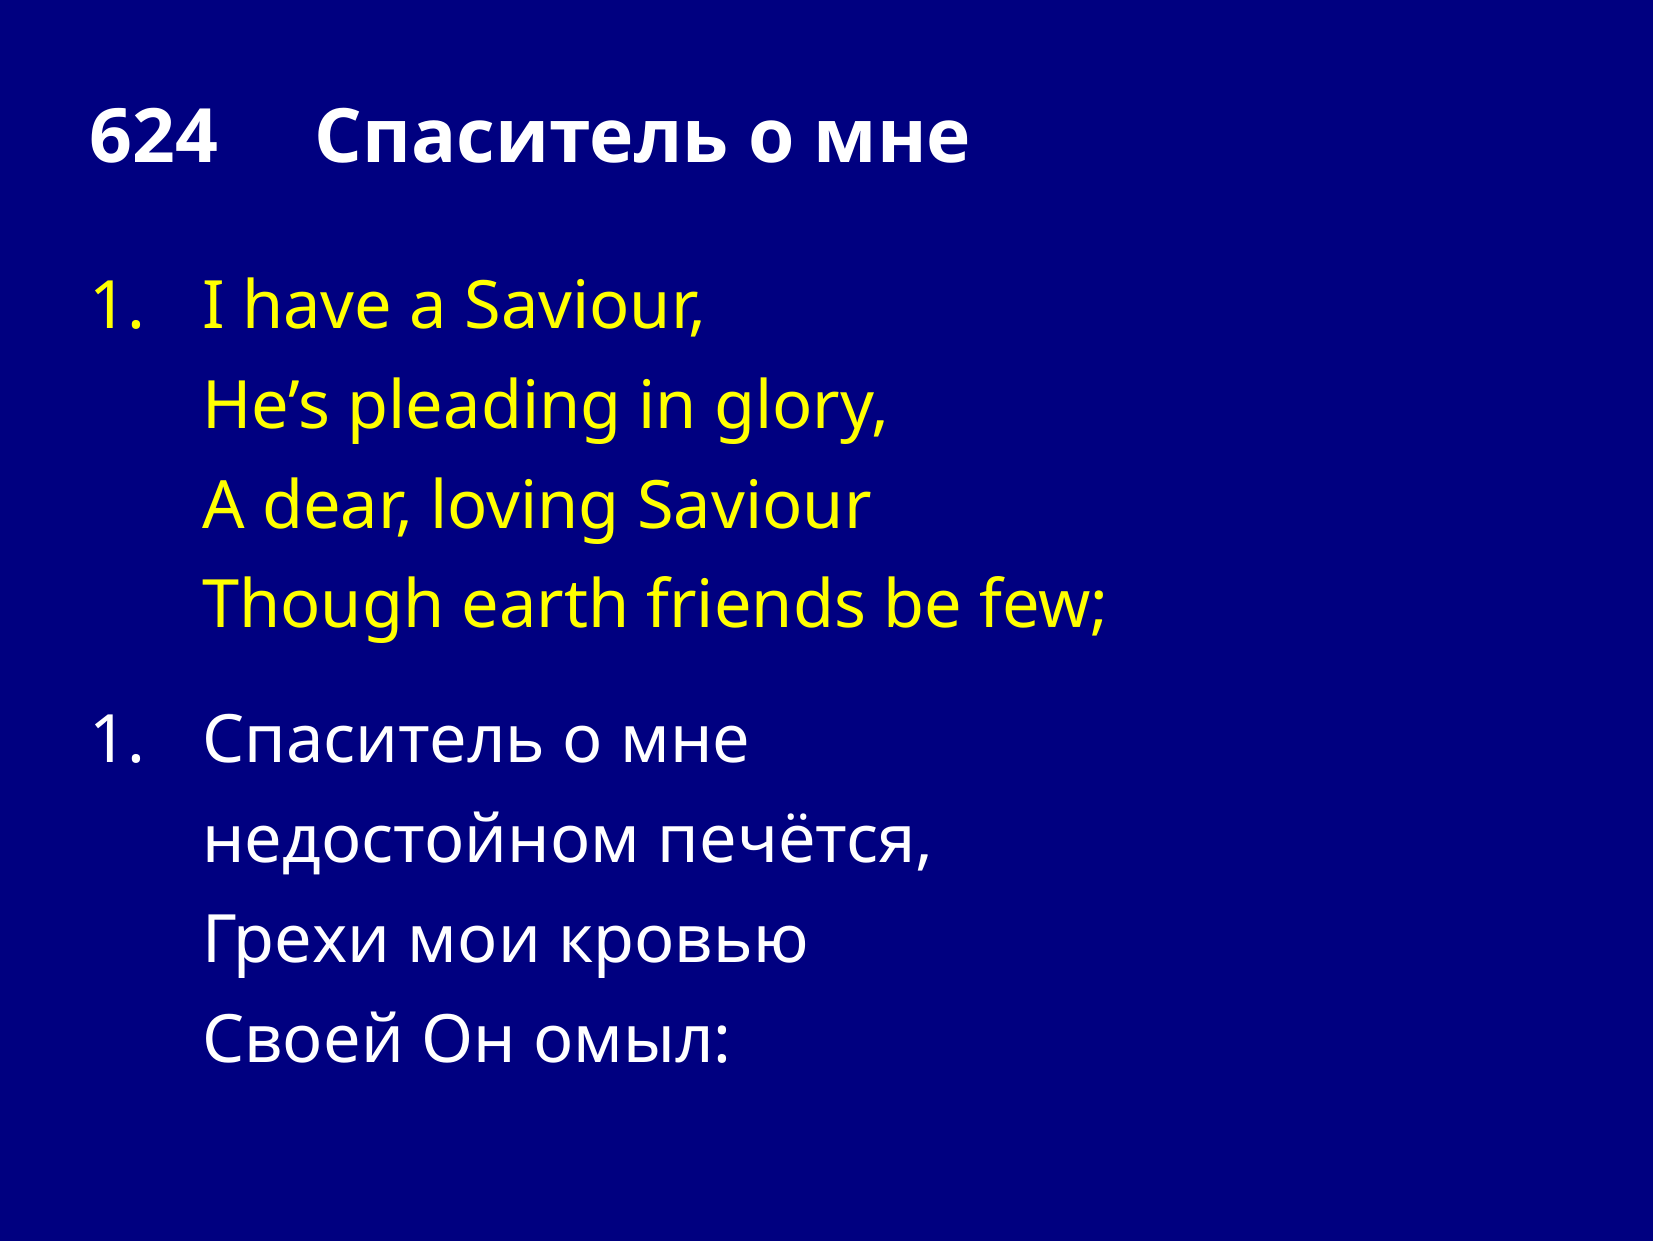

624	Спаситель о мне
1.	I have a Saviour,
	He’s pleading in glory,
	A dear, loving Saviour
	Though earth friends be few;
1.	Спаситель о мне
	недостойном печётся,
	Грехи мои кровью
	Своей Он омыл: